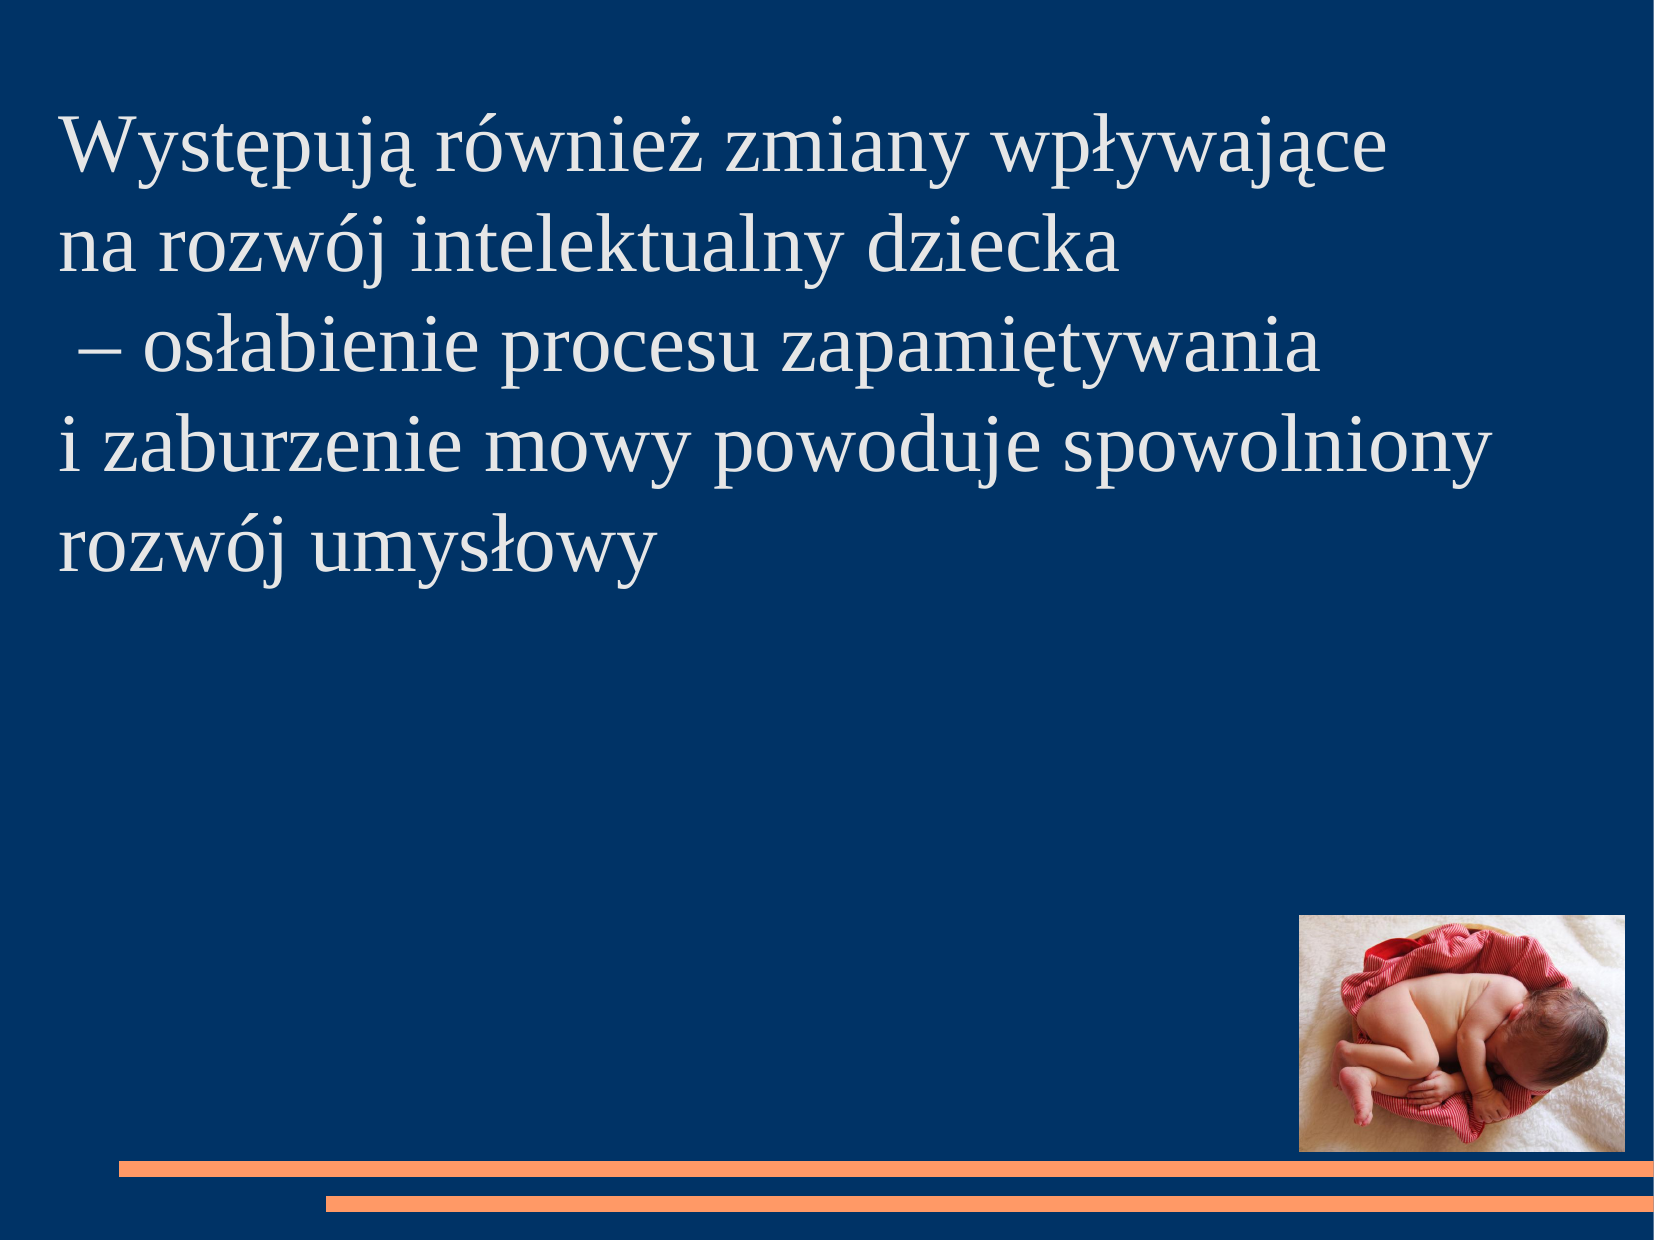

#
Występują również zmiany wpływające
na rozwój intelektualny dziecka
 – osłabienie procesu zapamiętywania
i zaburzenie mowy powoduje spowolniony rozwój umysłowy